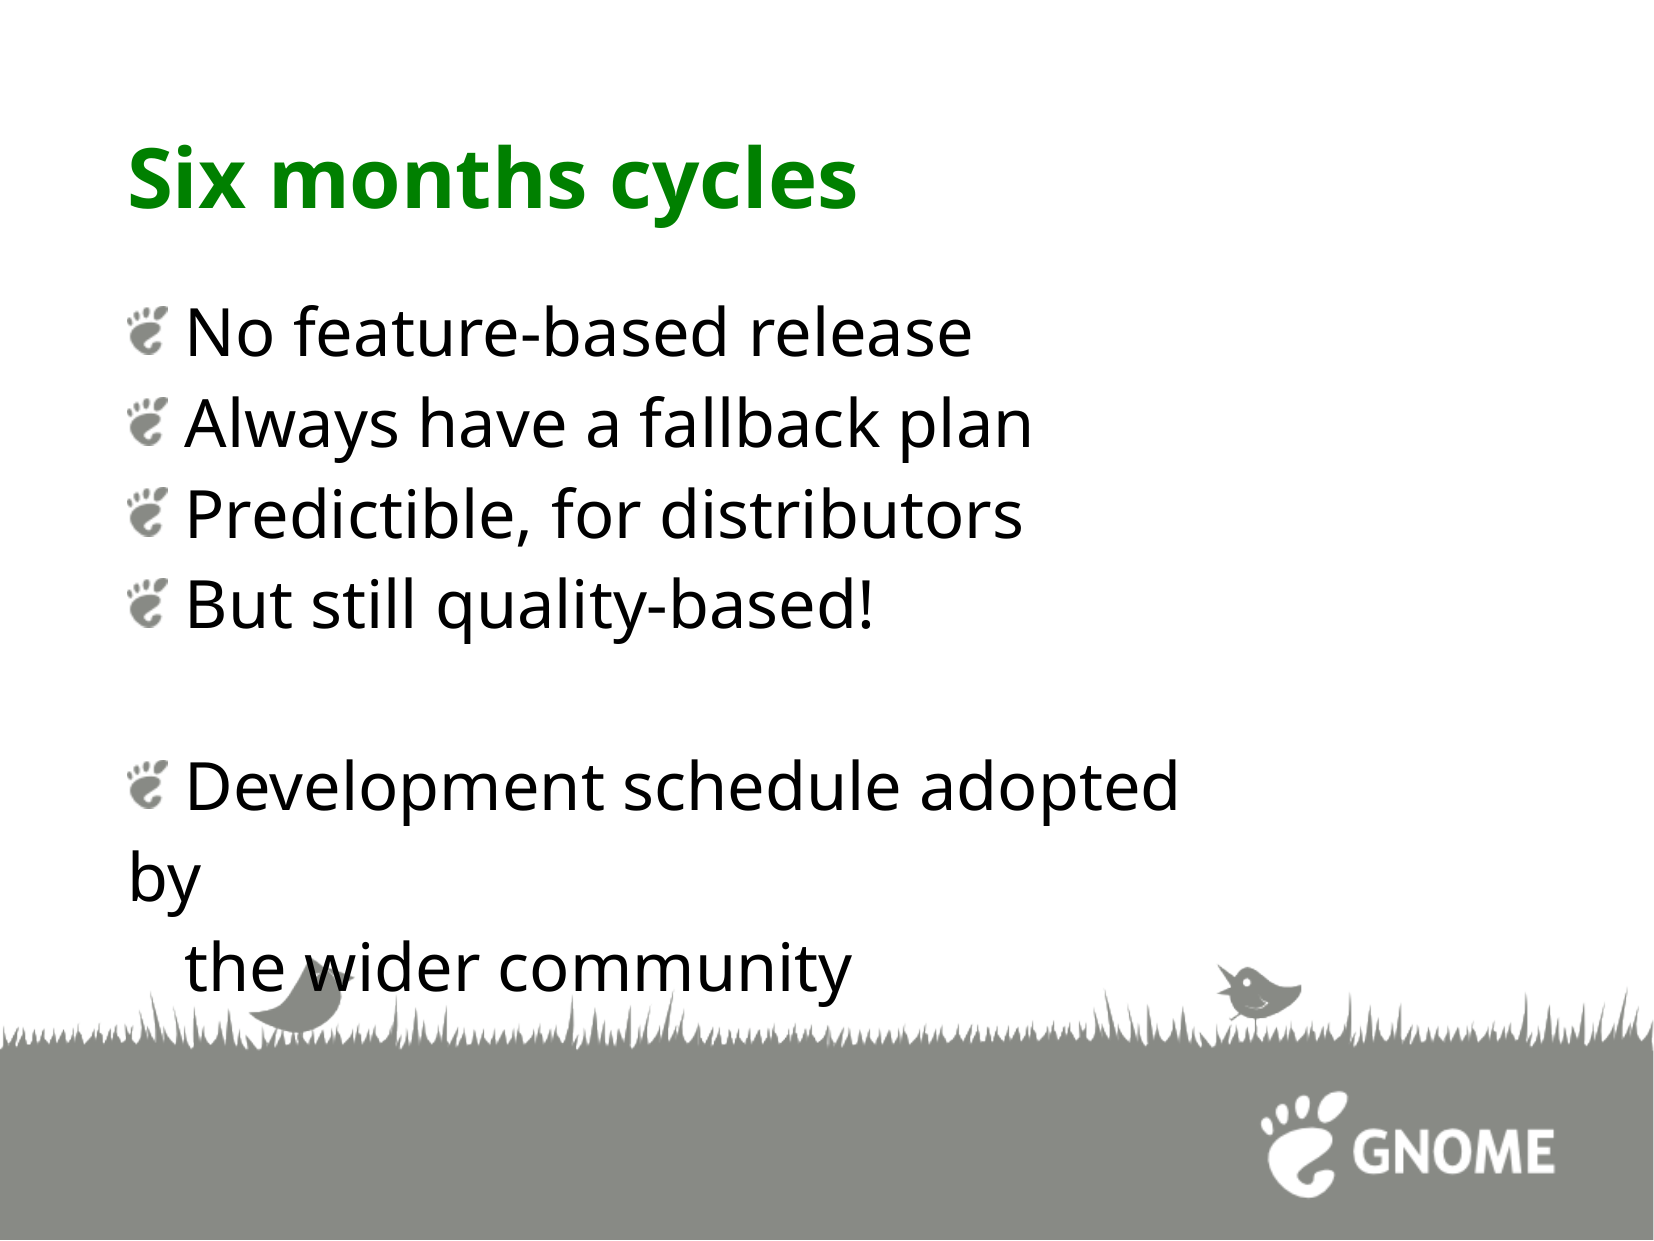

Six months cycles
 No feature-based release
 Always have a fallback plan
 Predictible, for distributors
 But still quality-based!
 Development schedule adopted by
 the wider community